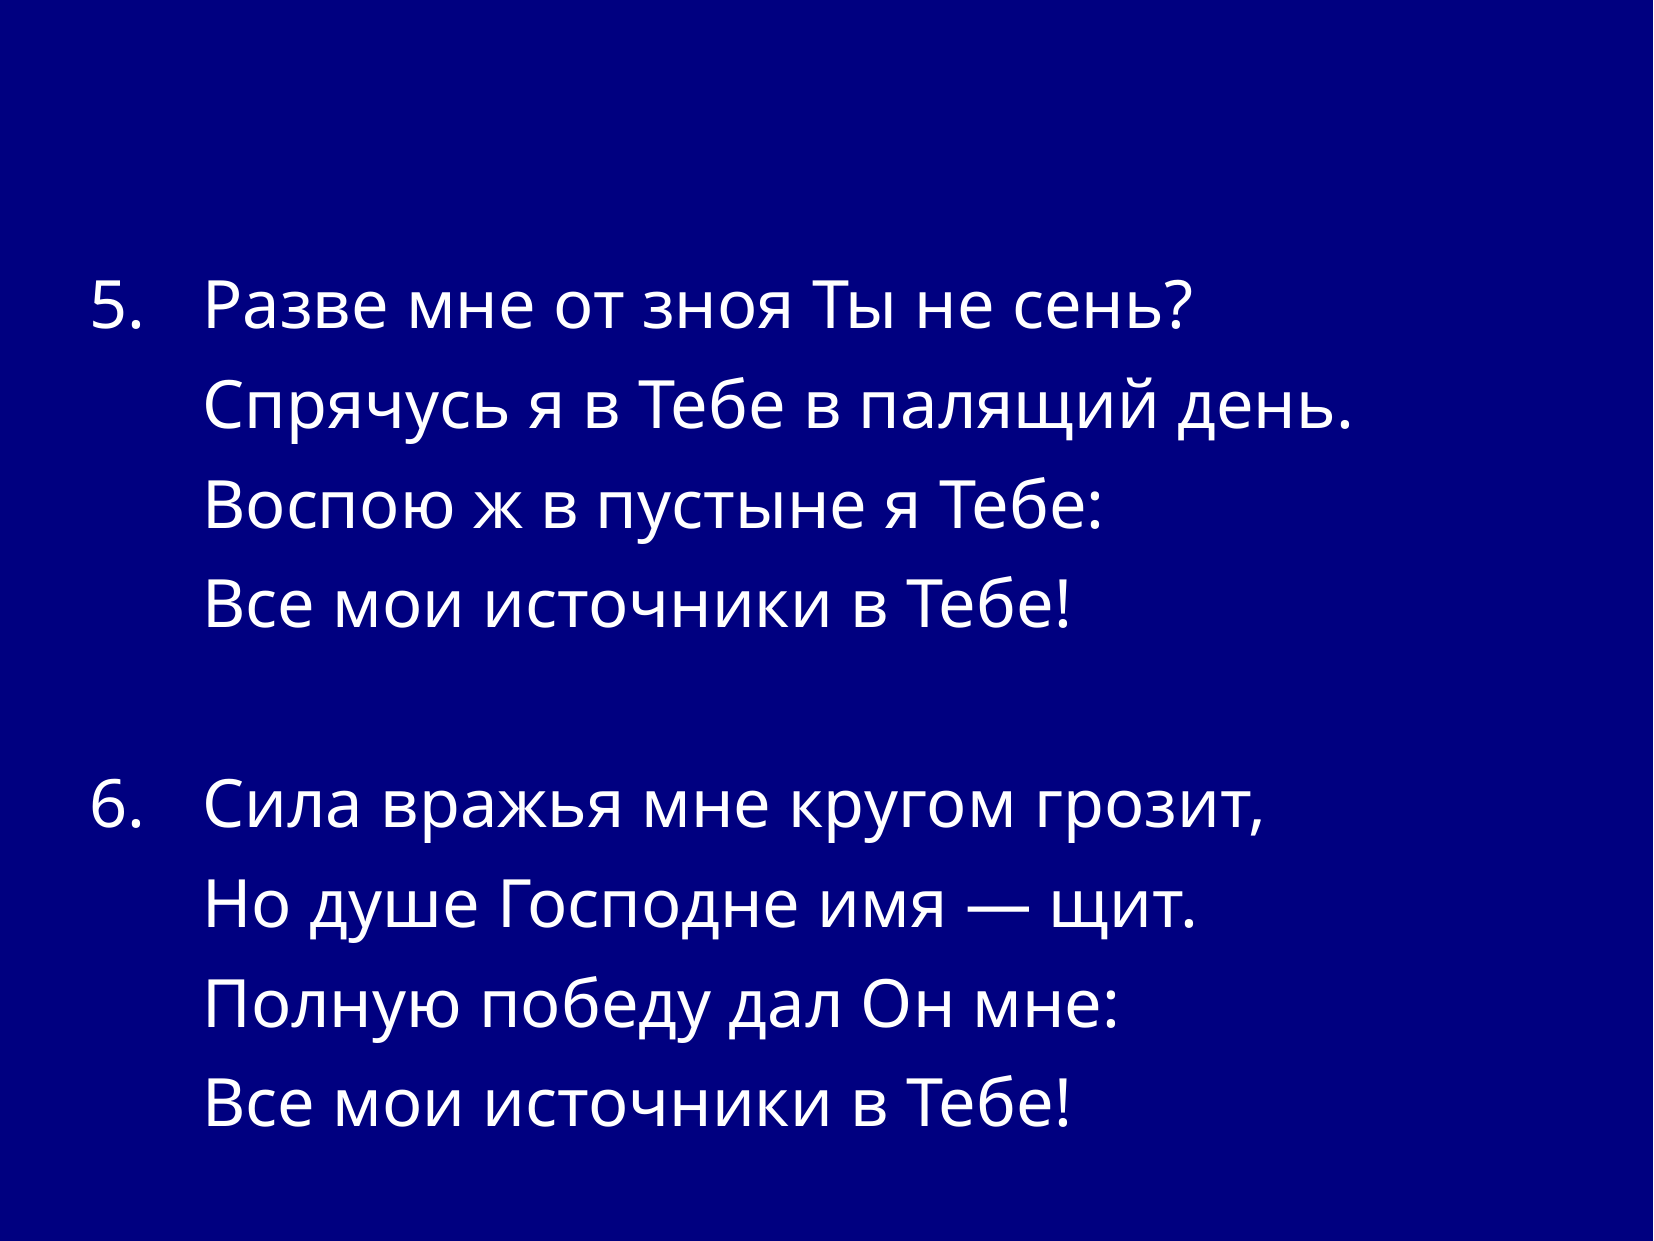

5.	Разве мне от зноя Ты не сень?
	Спрячусь я в Тебе в палящий день.
	Воспою ж в пустыне я Тебе:
	Все мои источники в Тебе!
6.	Сила вражья мне кругом грозит,
	Но душе Господне имя — щит.
	Полную победу дал Он мне:
	Все мои источники в Тебе!